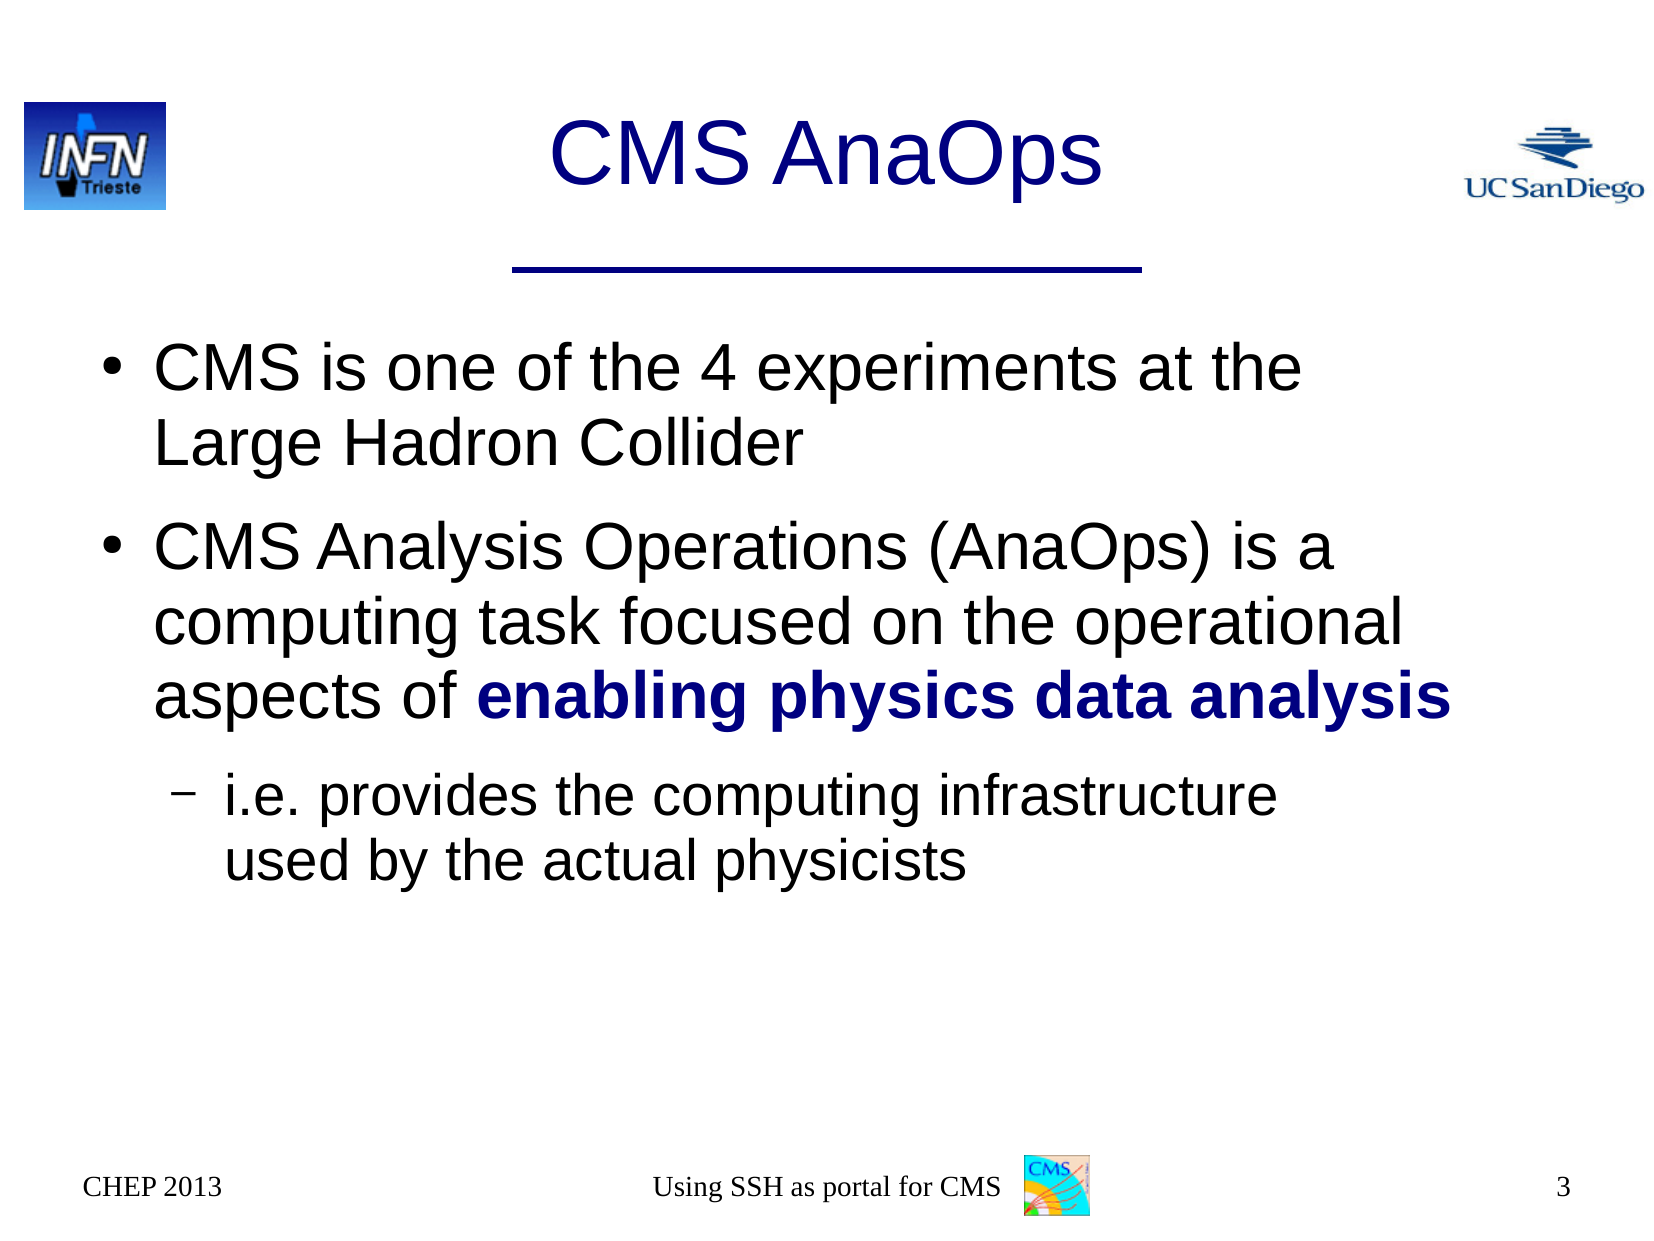

# CMS AnaOps
CMS is one of the 4 experiments at the
Large Hadron Collider
CMS Analysis Operations (AnaOps) is a computing task focused on the operational aspects of enabling physics data analysis
i.e. provides the computing infrastructure
used by the actual physicists
CHEP 2013
Using SSH as portal for CMS
3